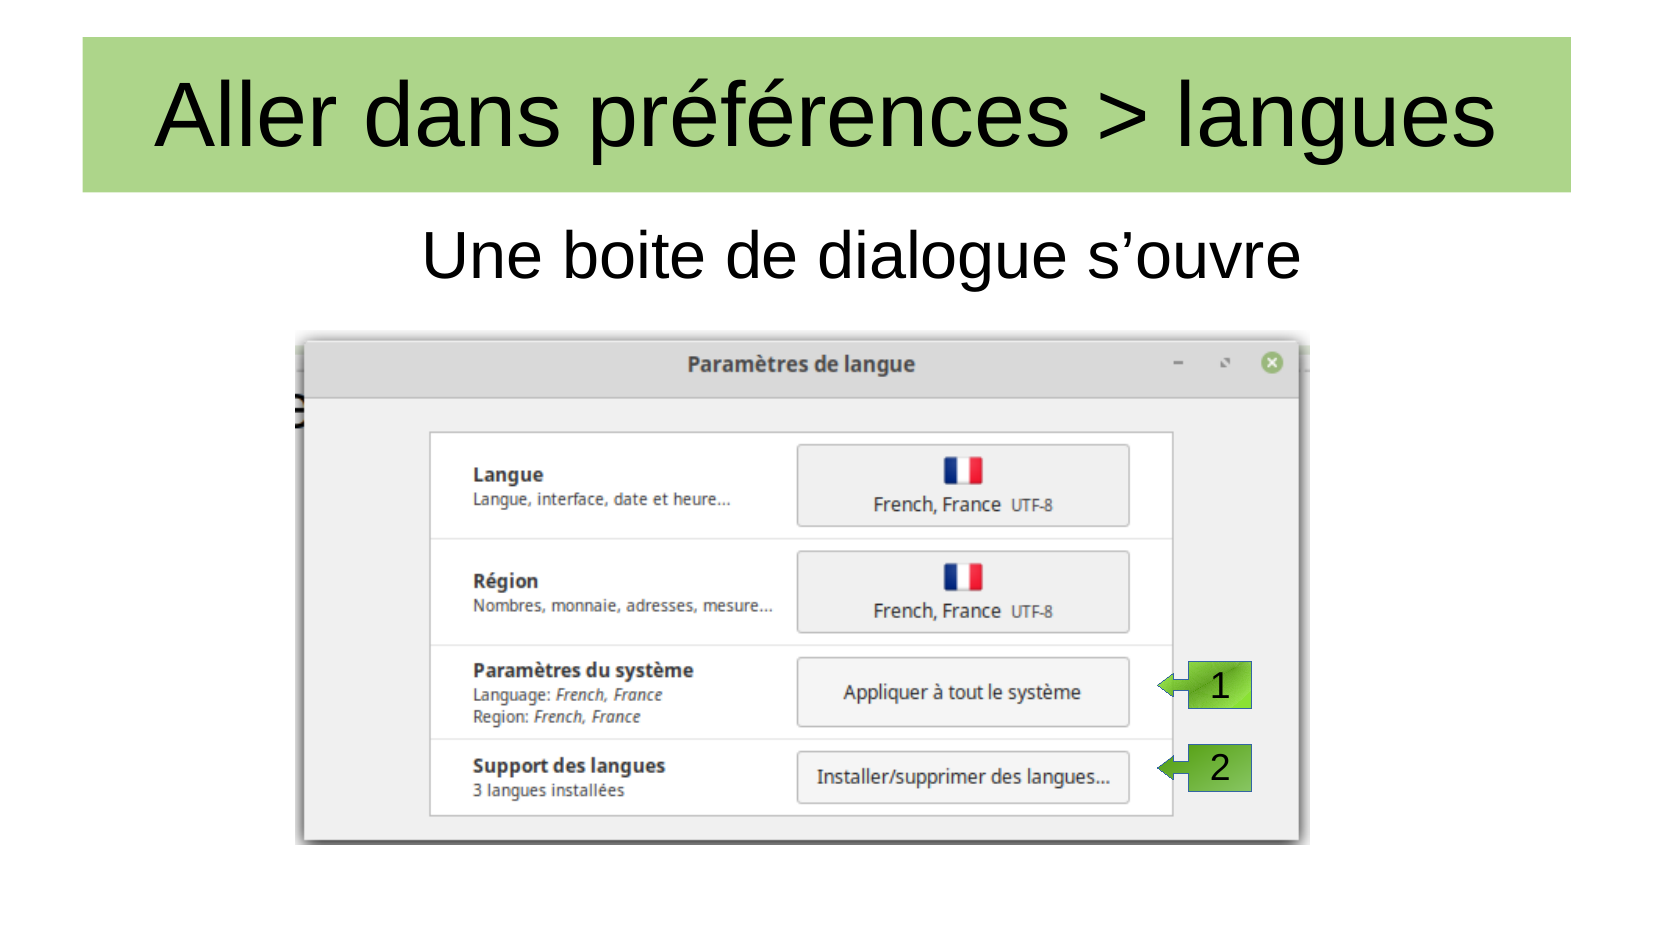

# Aller dans préférences > langues
Une boite de dialogue s’ouvre
1
2